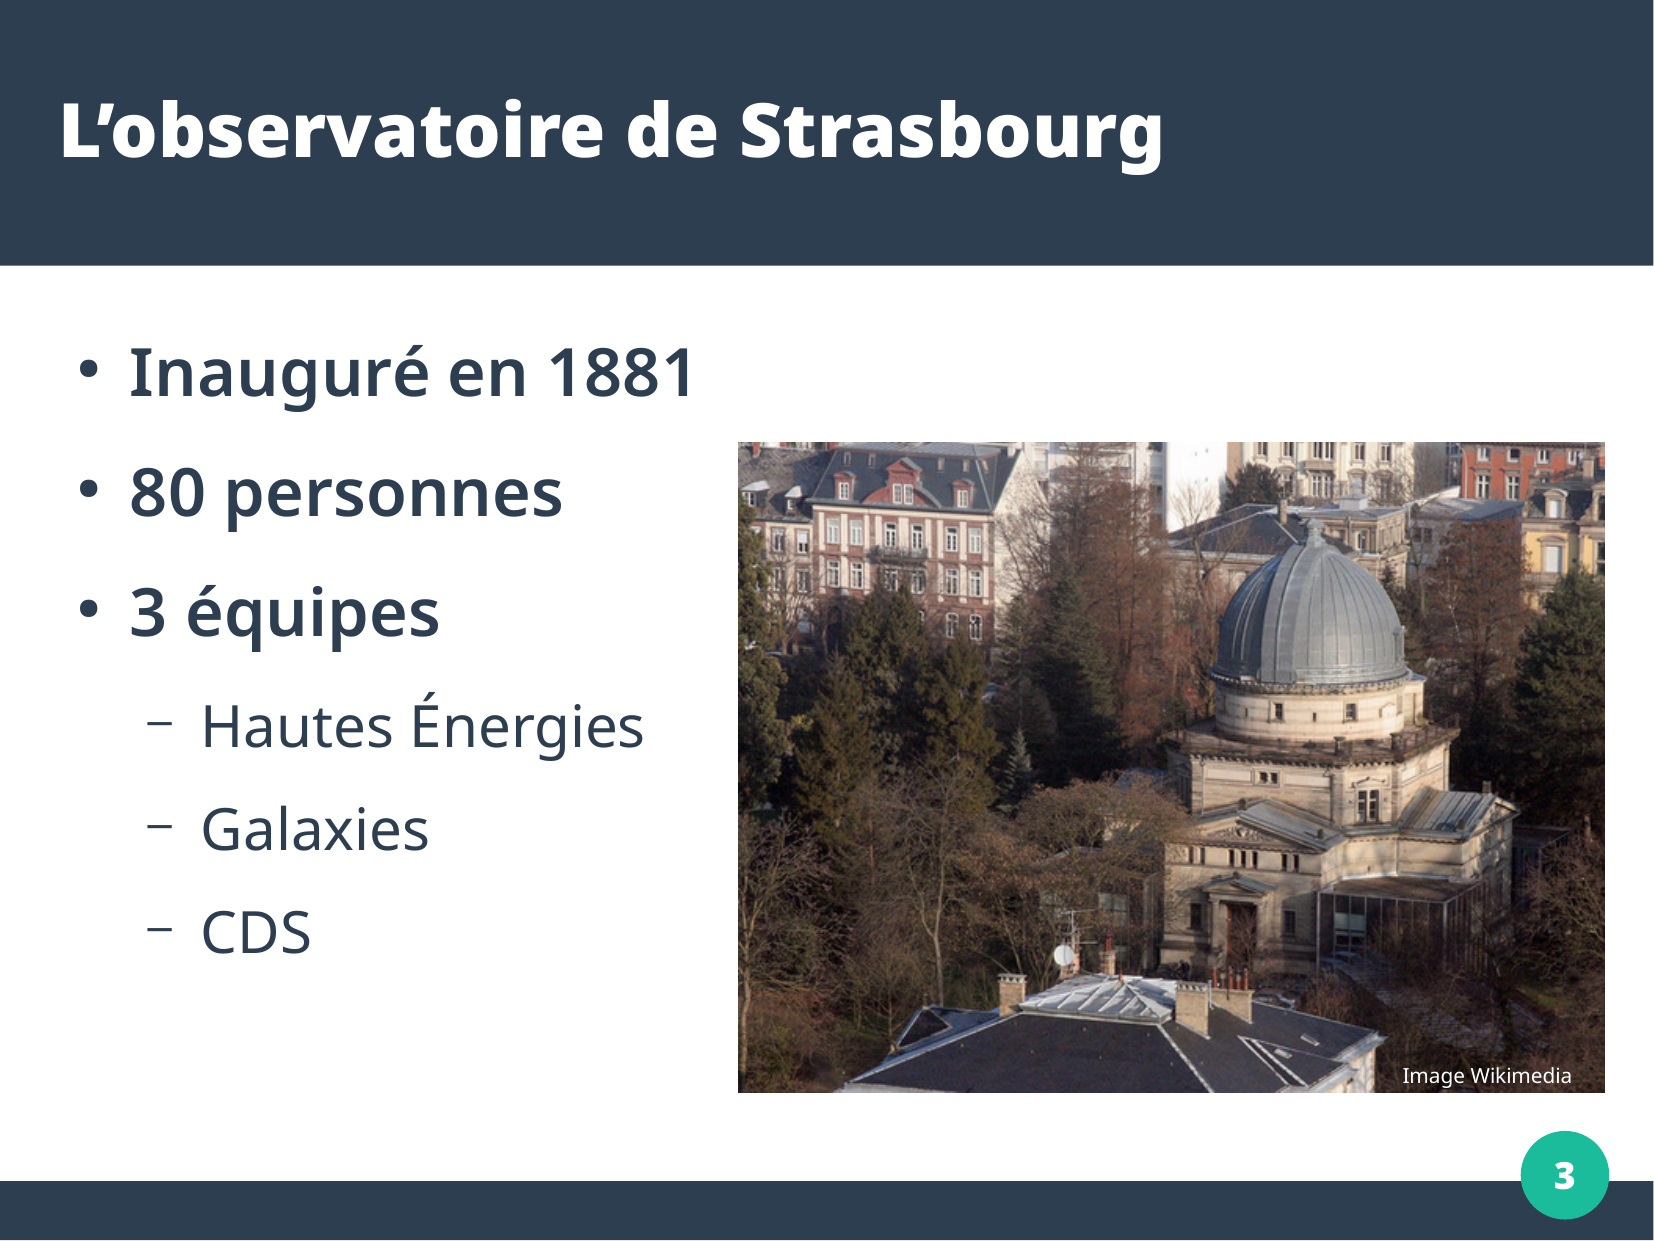

# L’observatoire de Strasbourg
Inauguré en 1881
80 personnes
3 équipes
Hautes Énergies
Galaxies
CDS
Image Wikimedia
3